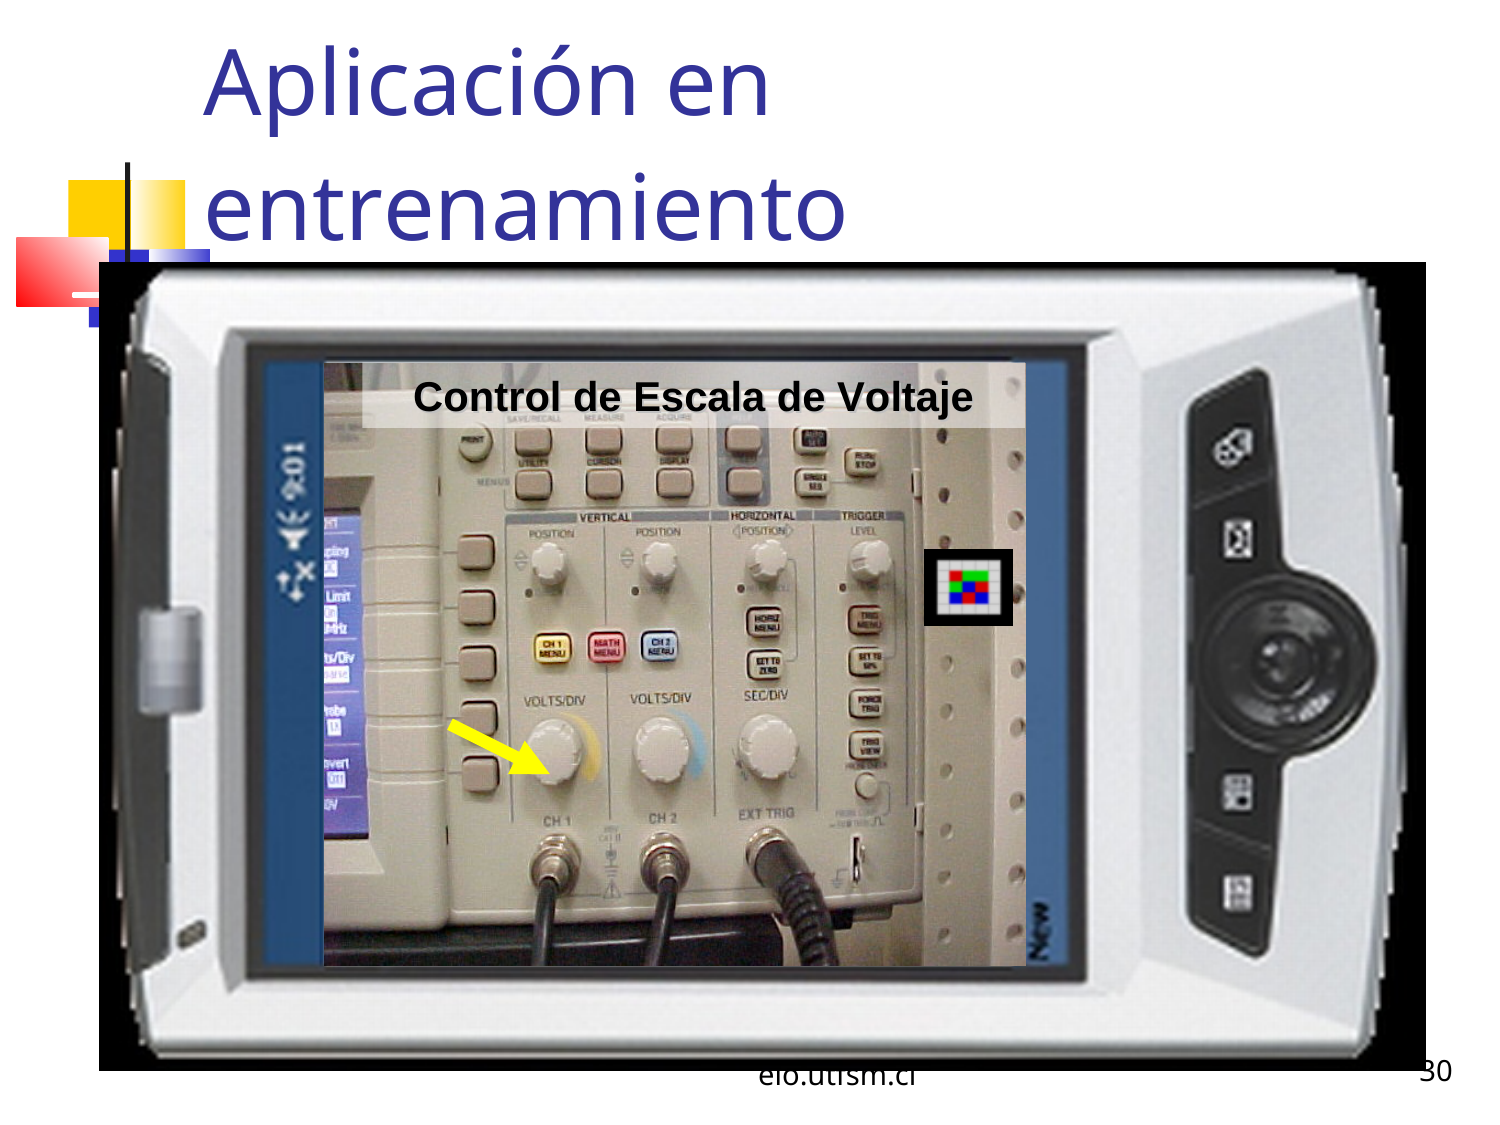

# Aplicación en entrenamiento
Control de Escala de Voltaje
elo.utfsm.cl